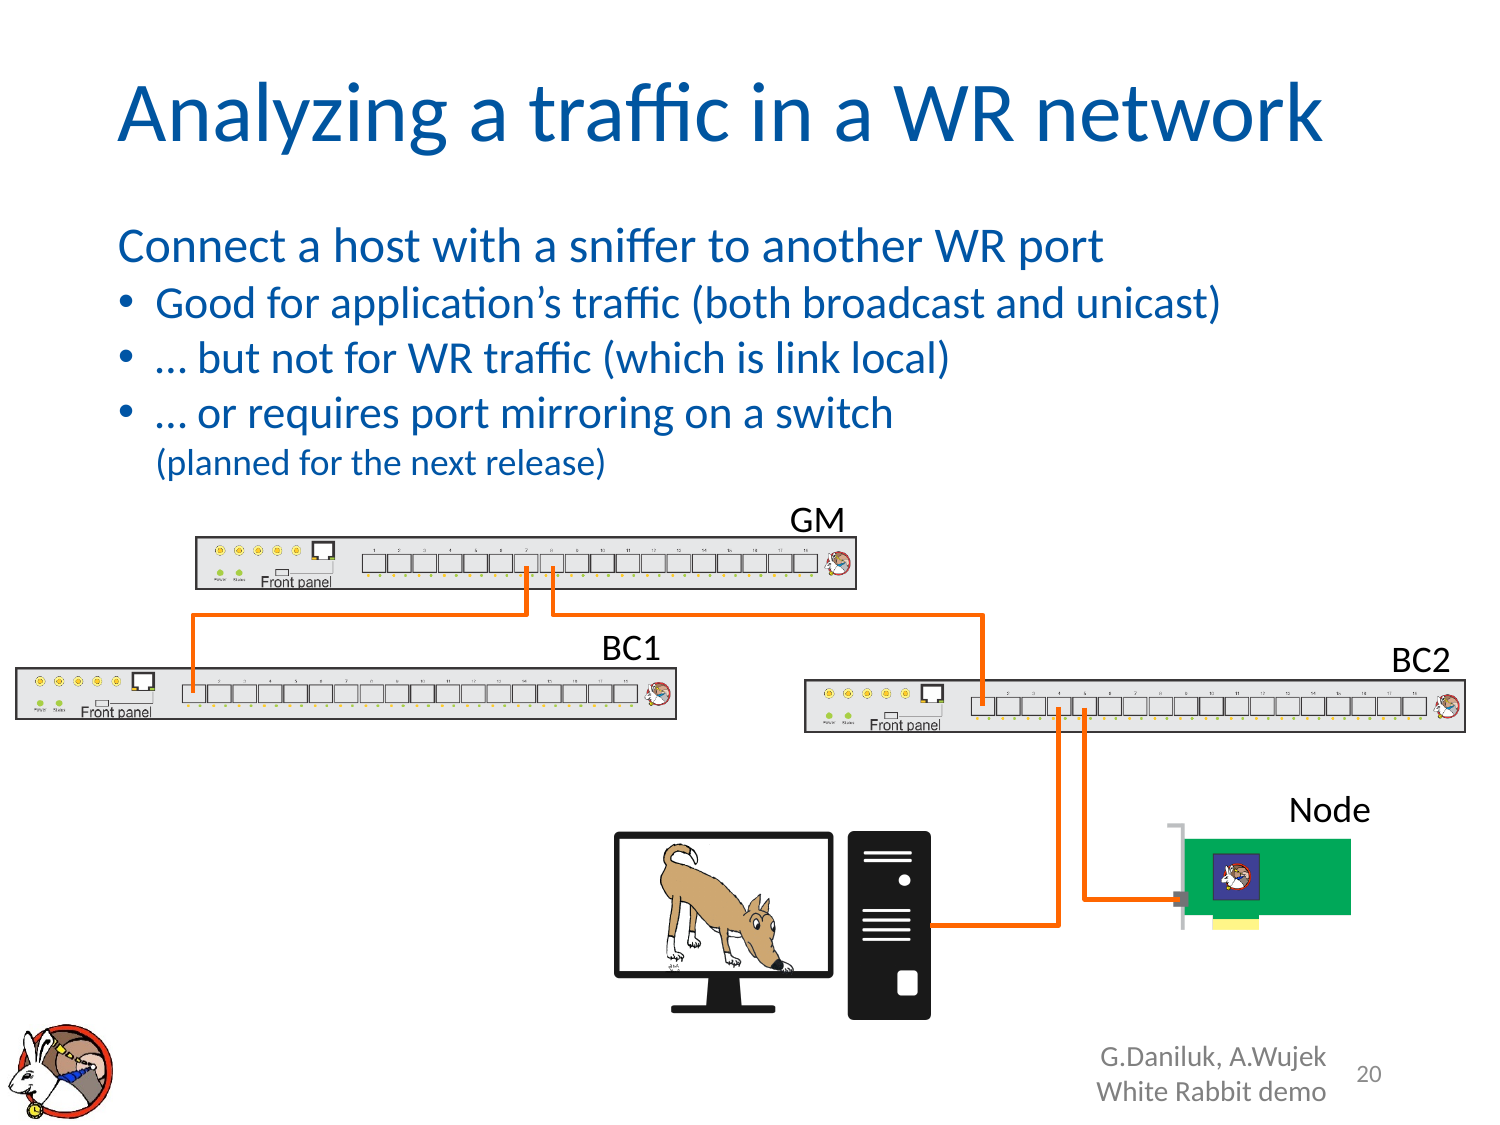

Analyzing a traffic in a WR network
Connect a host with a sniffer to another WR port
Good for application’s traffic (both broadcast and unicast)
… but not for WR traffic (which is link local)
… or requires port mirroring on a switch
(planned for the next release)
GM
BC1
BC2
Node